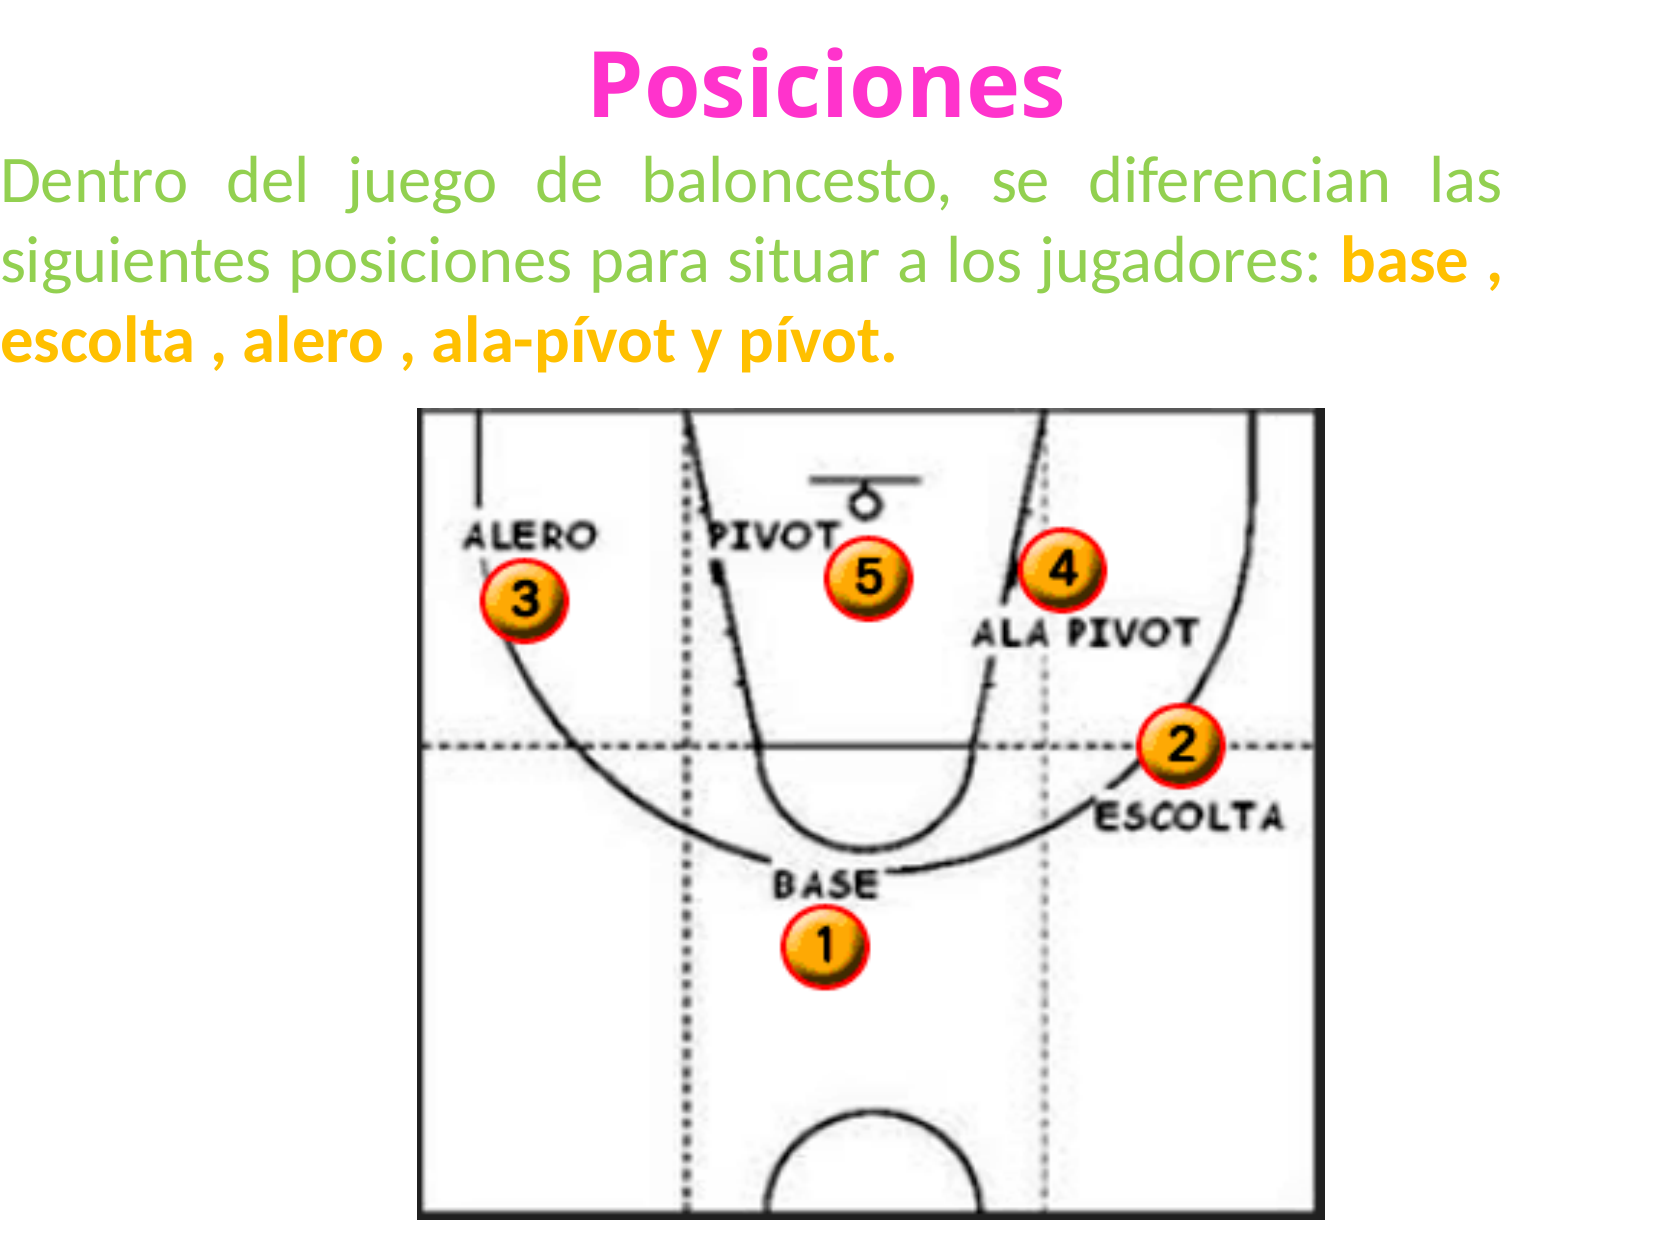

# Posiciones
Dentro del juego de baloncesto, se diferencian las siguientes posiciones para situar a los jugadores: base , escolta , alero , ala-pívot y pívot.